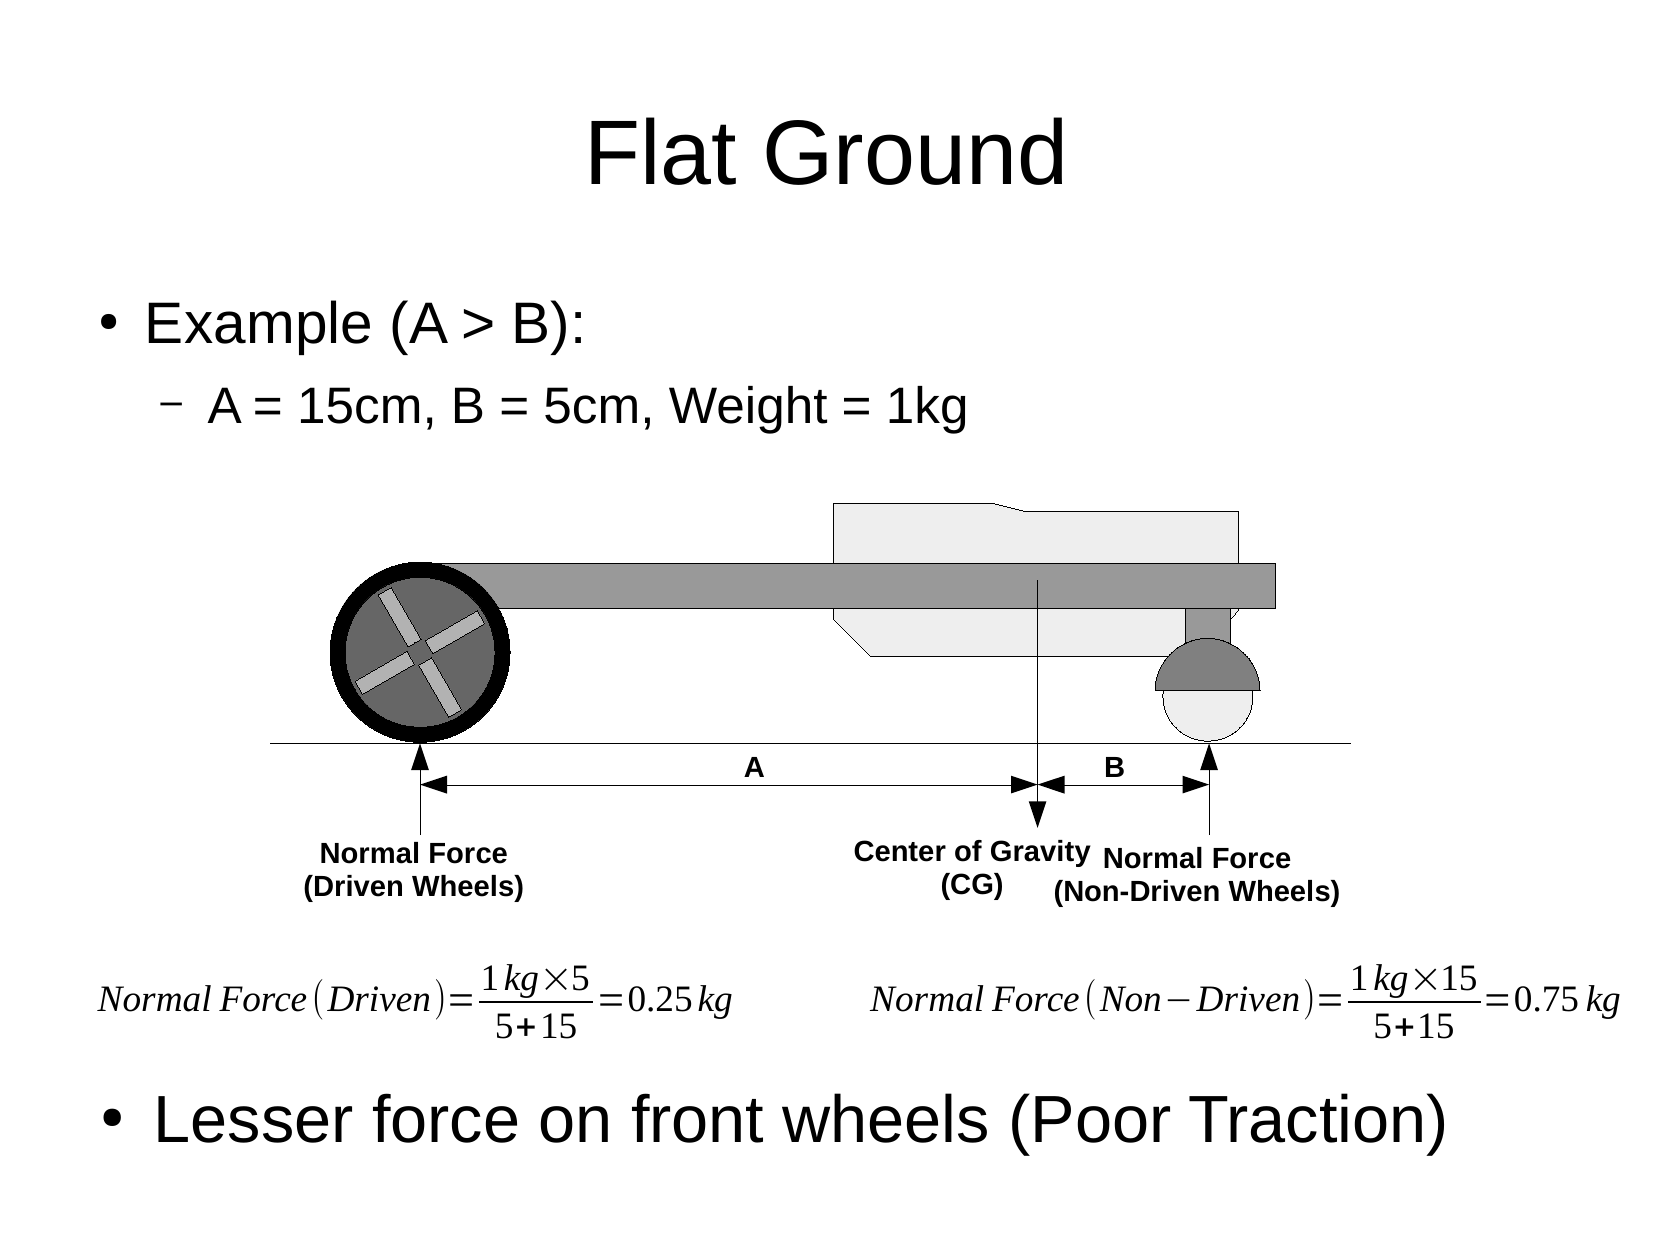

# Flat Ground
Example (A > B):
A = 15cm, B = 5cm, Weight = 1kg
A
B
Center of Gravity
(CG)
Normal Force
(Driven Wheels)
Normal Force
(Non-Driven Wheels)
Lesser force on front wheels (Poor Traction)